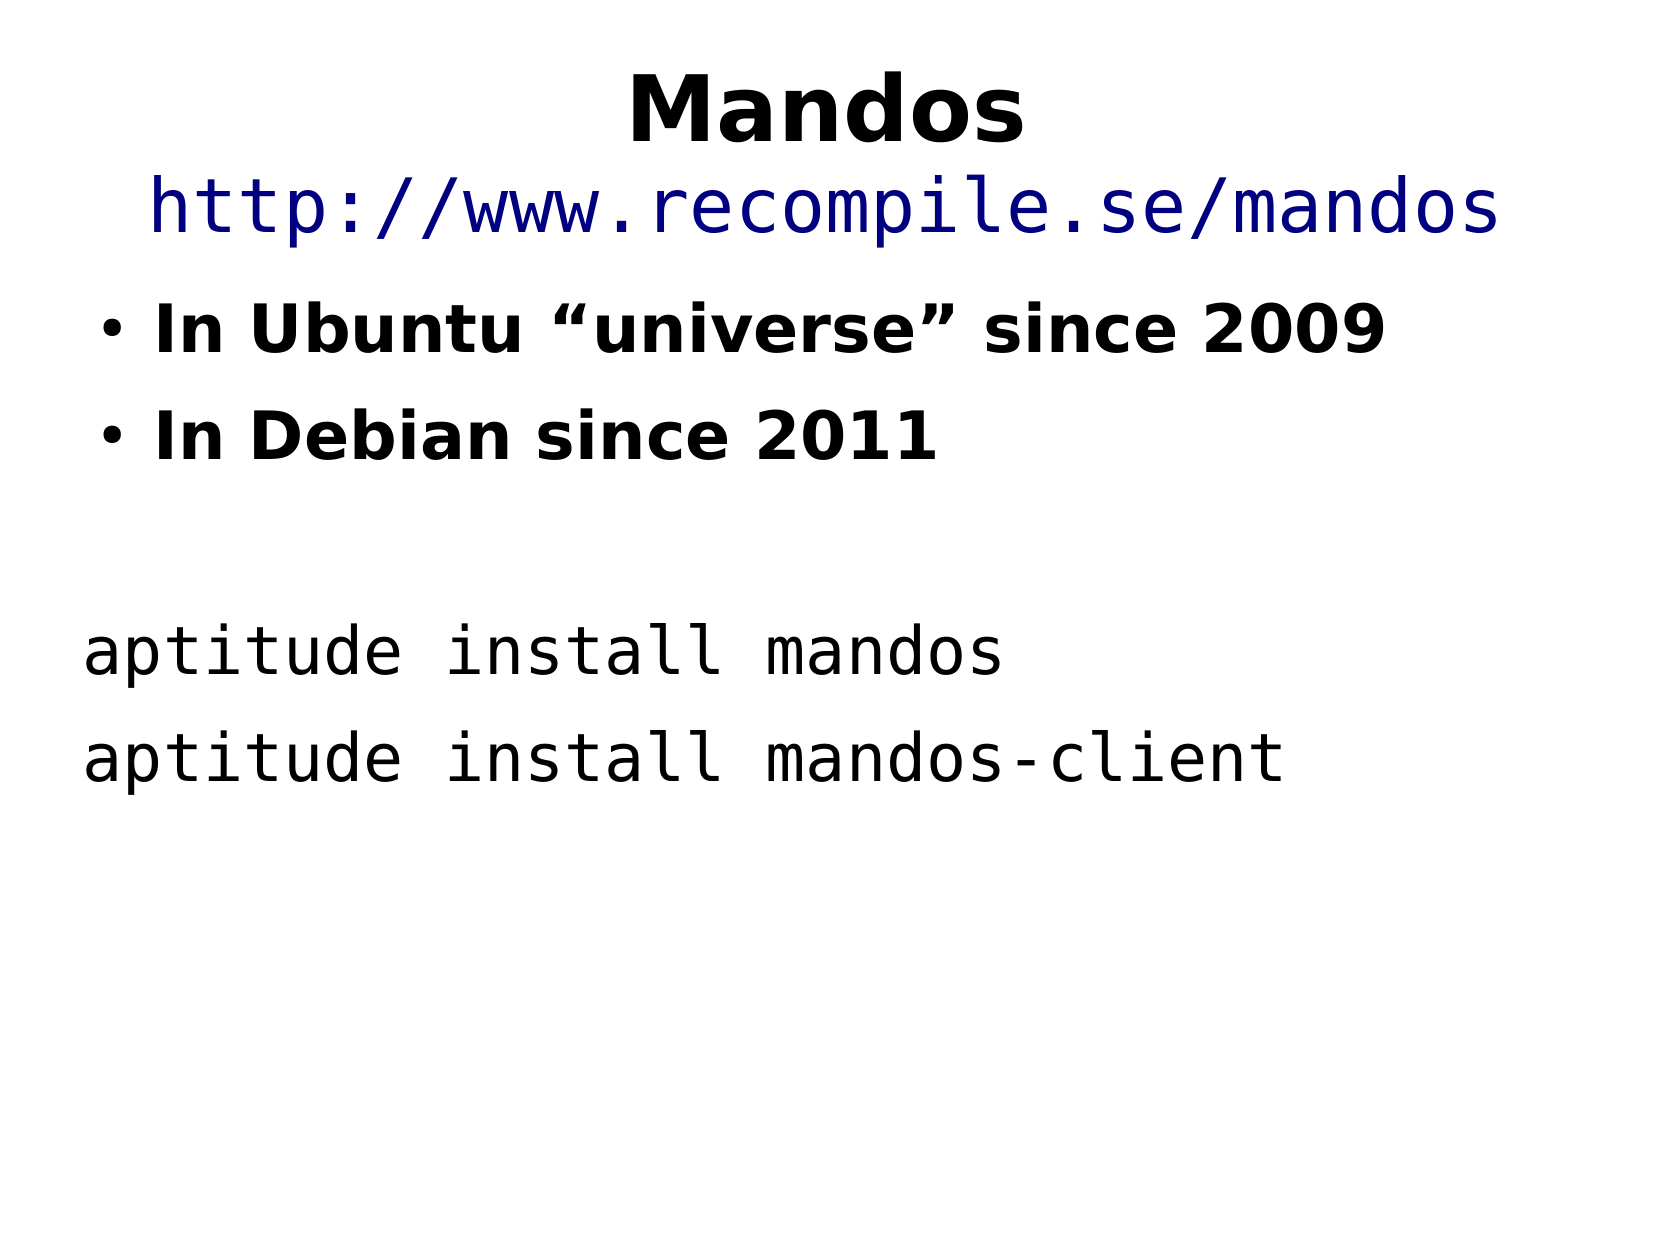

# Mandos http://www.recompile.se/mandos
In Ubuntu “universe” since 2009
In Debian since 2011
aptitude install mandos
aptitude install mandos-client